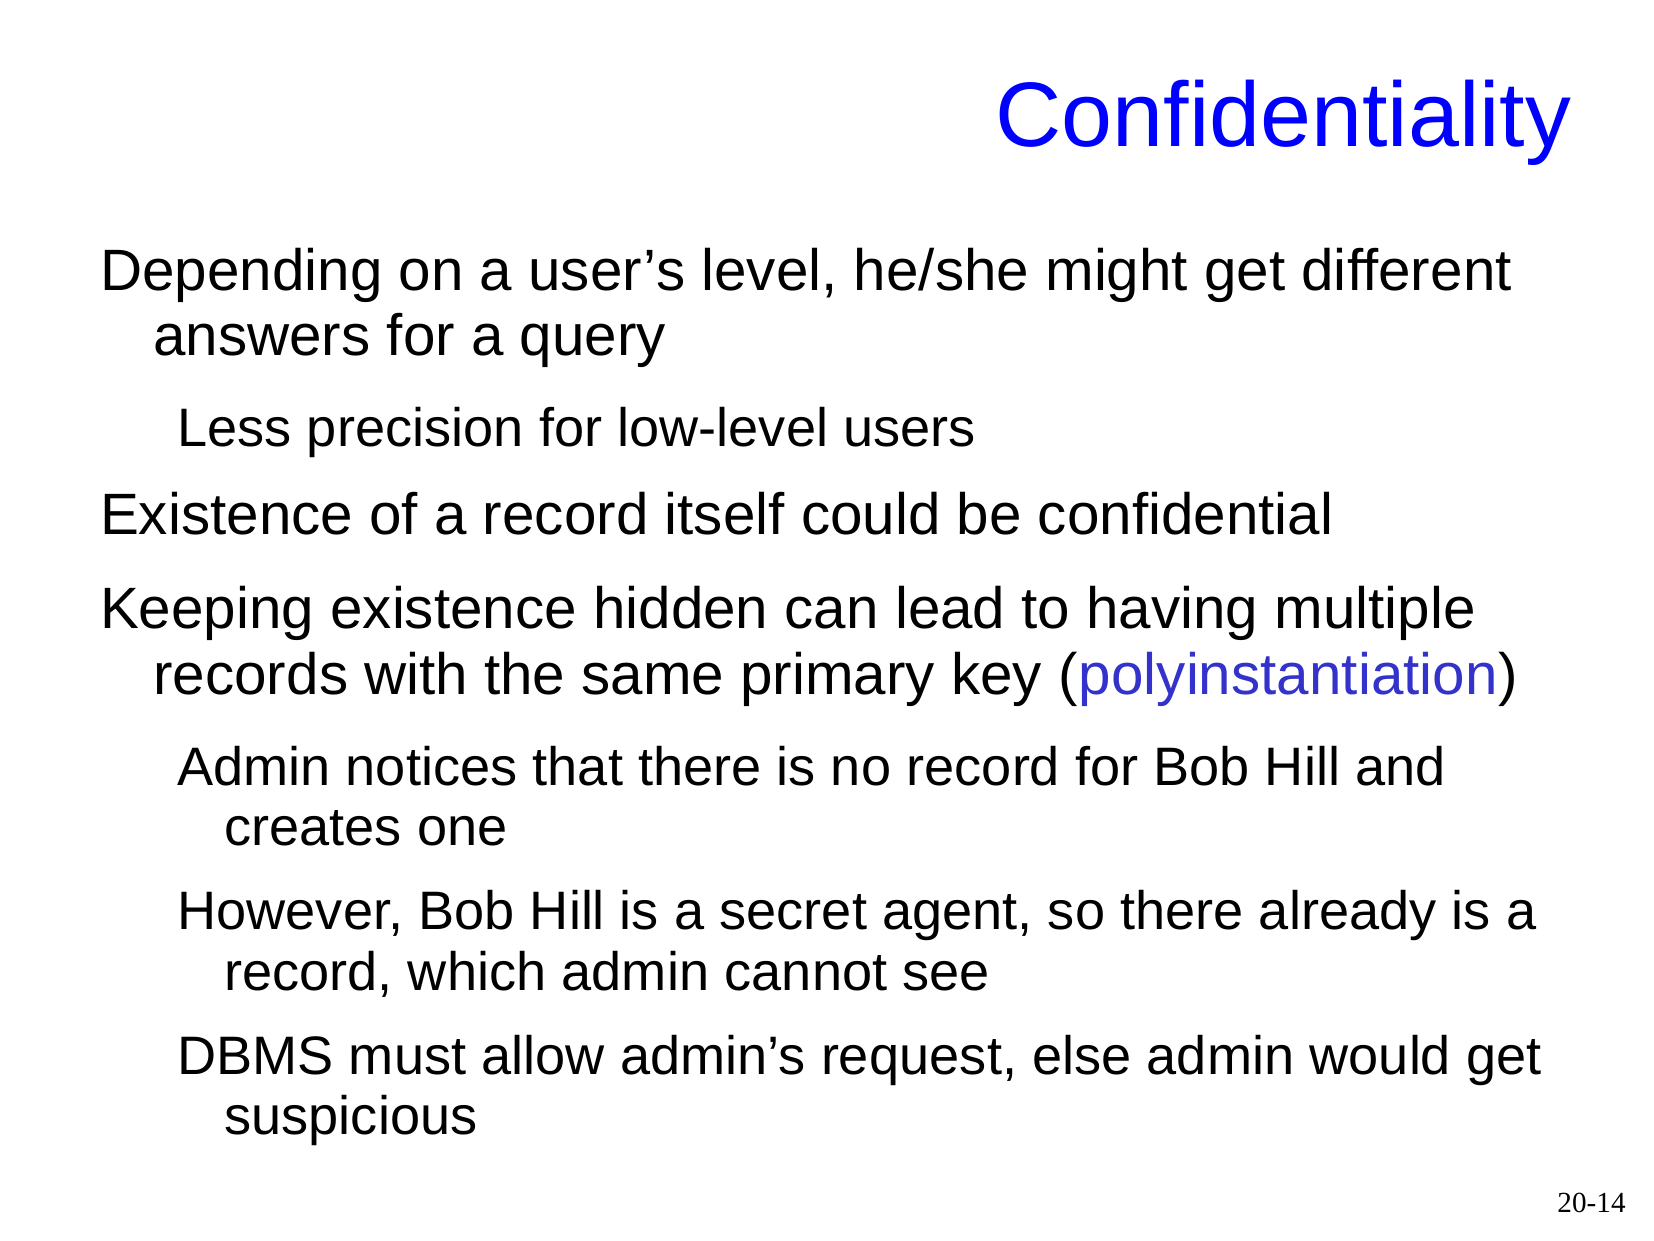

# Confidentiality
Depending on a user’s level, he/she might get different answers for a query
Less precision for low-level users
Existence of a record itself could be confidential
Keeping existence hidden can lead to having multiple records with the same primary key (polyinstantiation)
Admin notices that there is no record for Bob Hill and creates one
However, Bob Hill is a secret agent, so there already is a record, which admin cannot see
DBMS must allow admin’s request, else admin would get suspicious